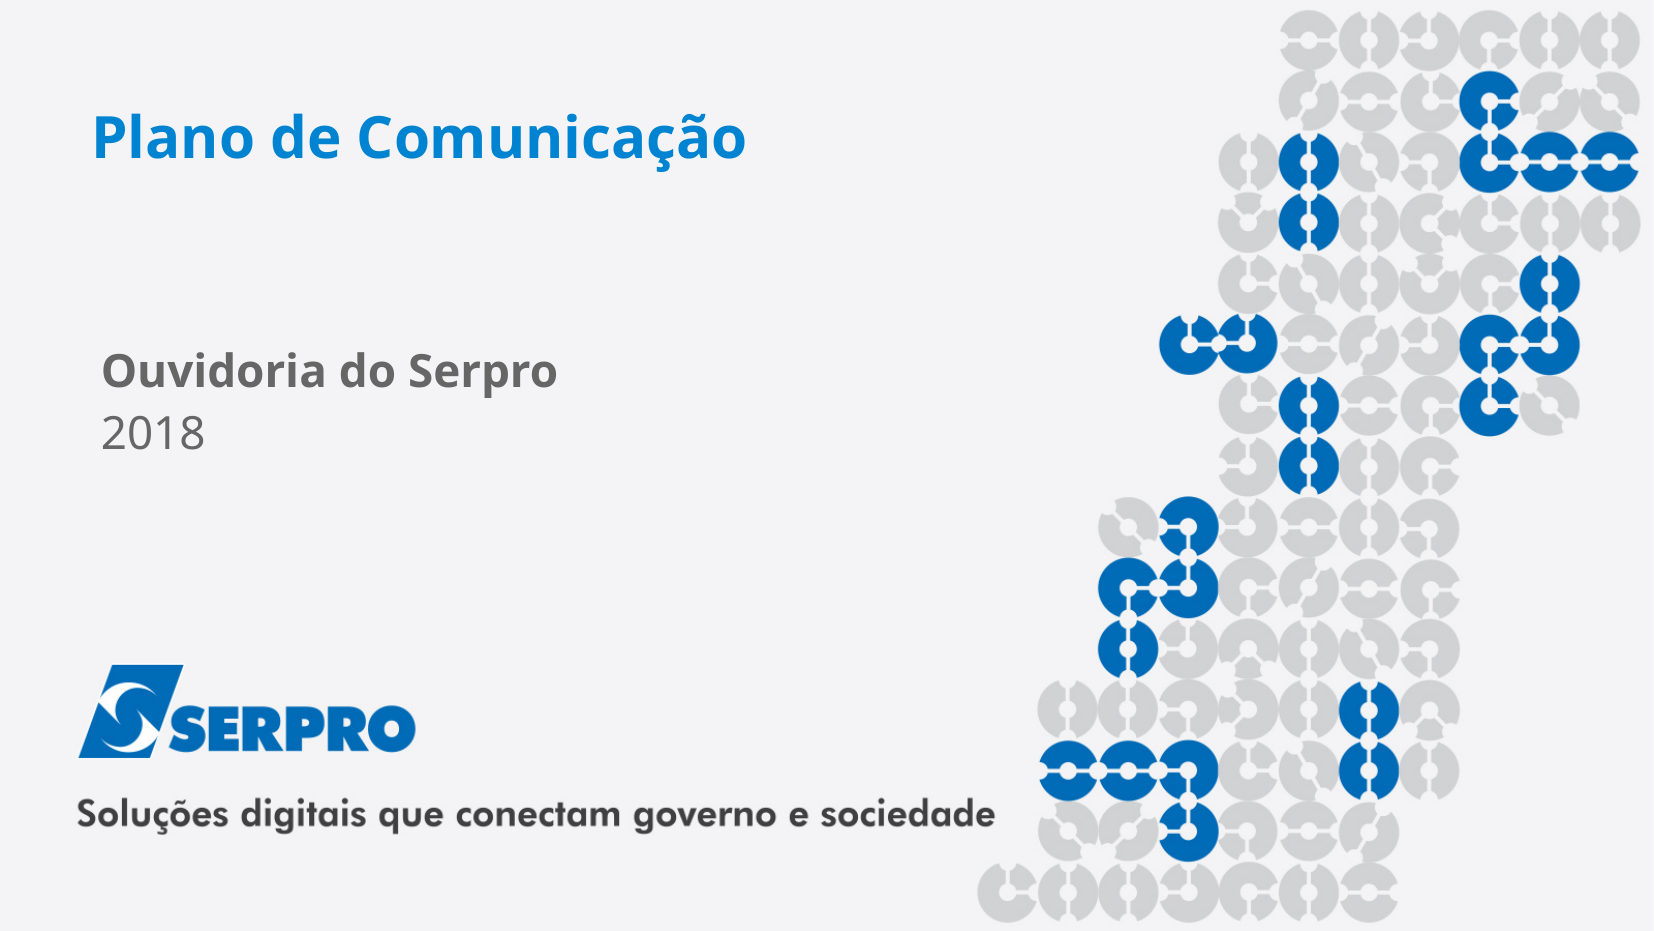

Plano de Comunicação
Ouvidoria do Serpro
2018